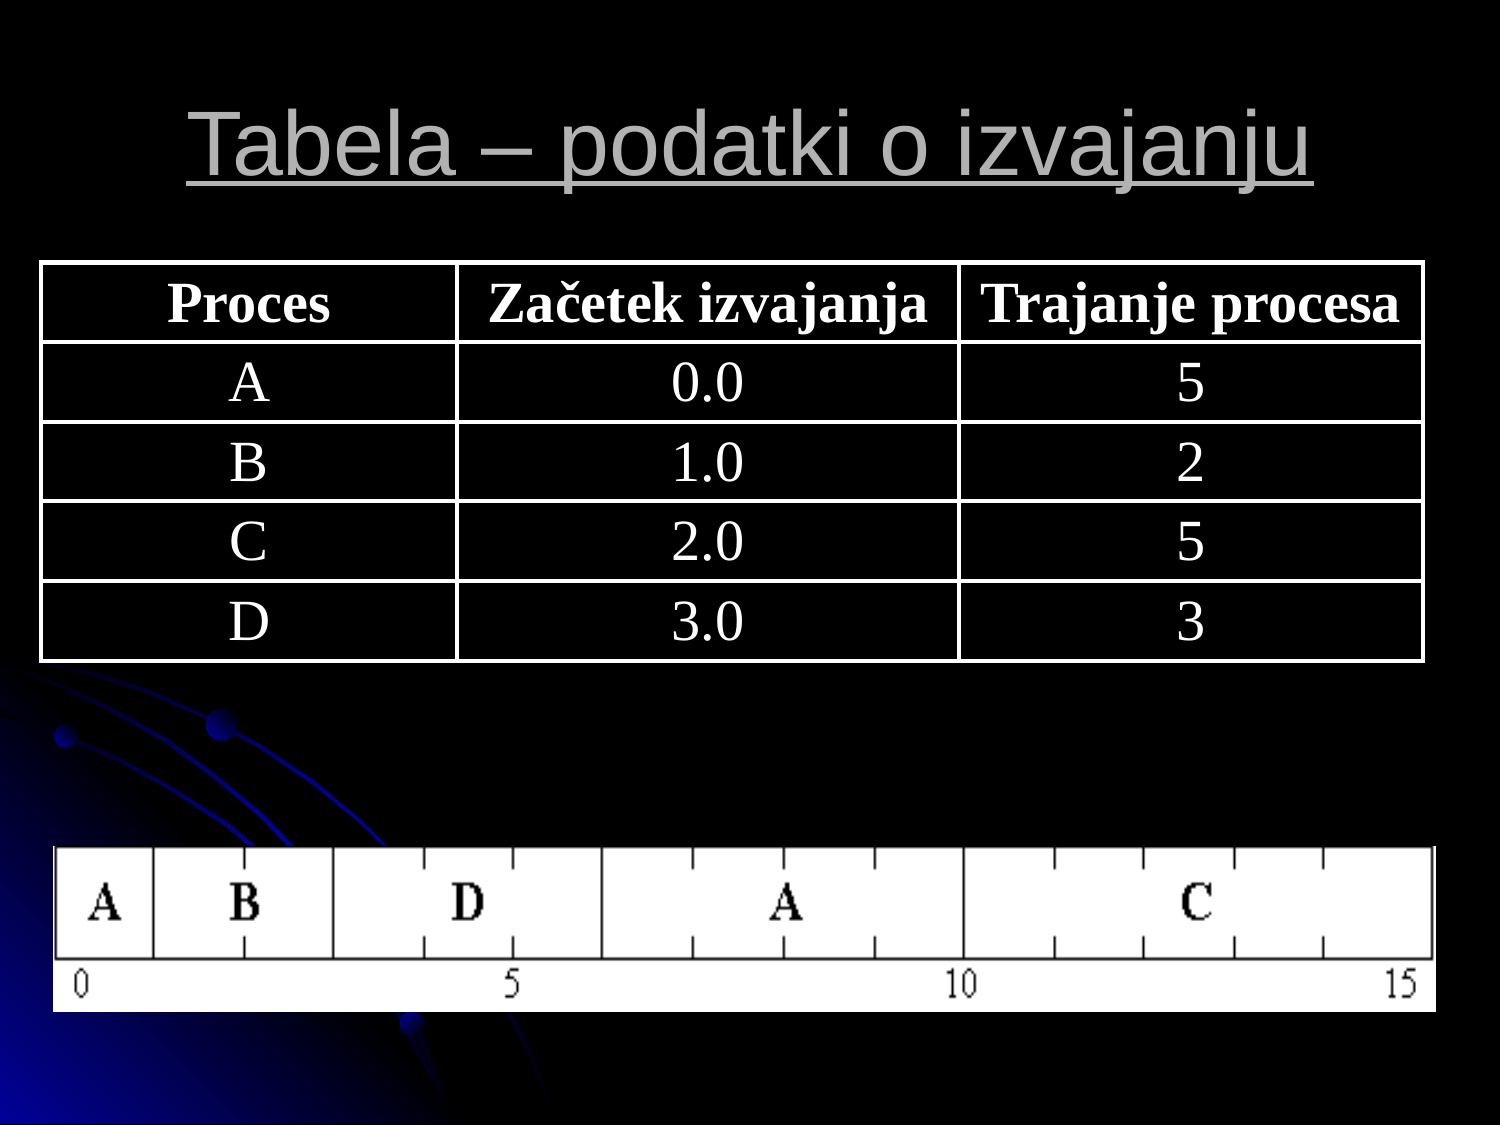

# Tabela – podatki o izvajanju
| Proces | Začetek izvajanja | Trajanje procesa |
| --- | --- | --- |
| A | 0.0 | 5 |
| B | 1.0 | 2 |
| C | 2.0 | 5 |
| D | 3.0 | 3 |